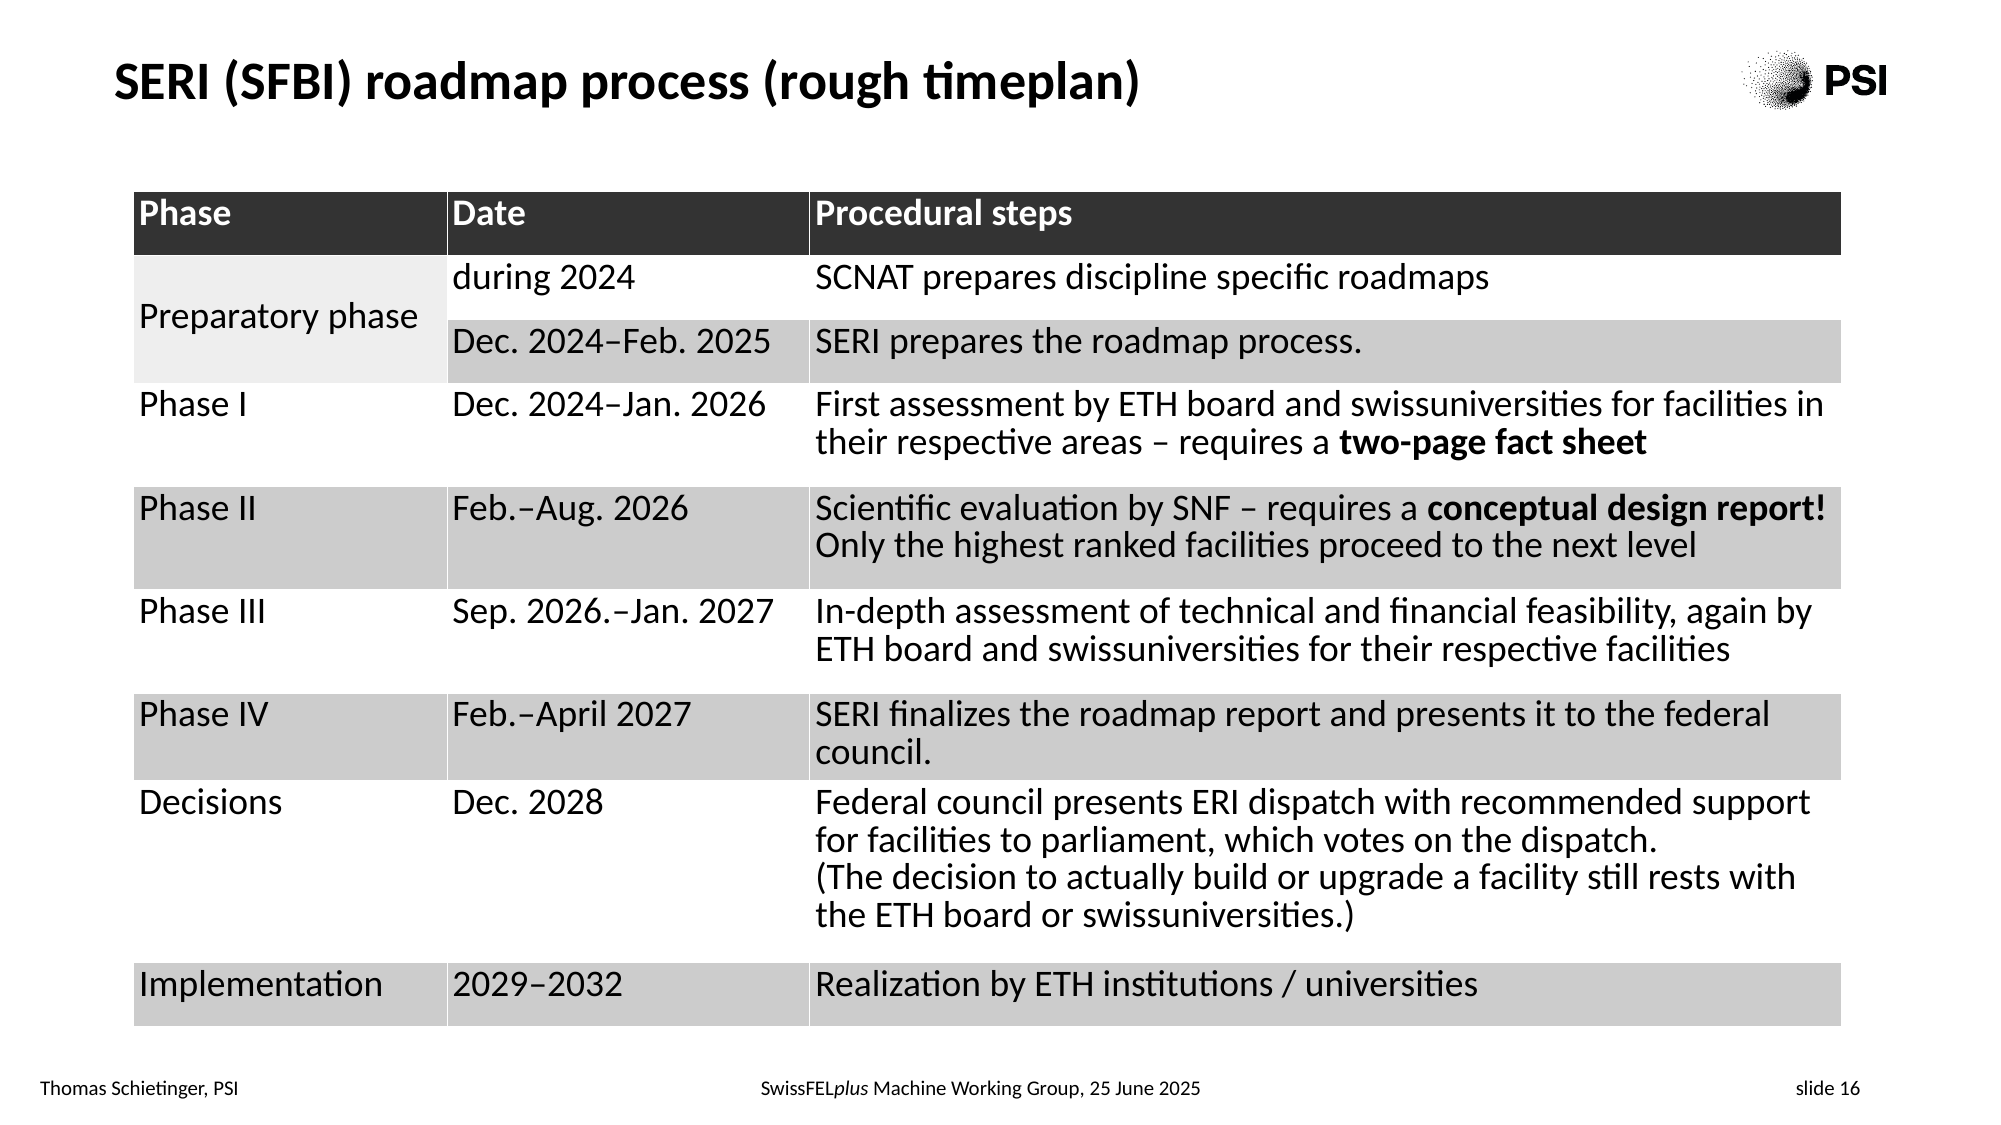

# SERI (SFBI) roadmap process (rough timeplan)
| Phase | Date | Procedural steps |
| --- | --- | --- |
| Preparatory phase | during 2024 | SCNAT prepares discipline specific roadmaps |
| | Dec. 2024–Feb. 2025 | SERI prepares the roadmap process. |
| Phase I | Dec. 2024–Jan. 2026 | First assessment by ETH board and swissuniversities for facilities in their respective areas – requires a two-page fact sheet |
| Phase II | Feb.–Aug. 2026 | Scientific evaluation by SNF – requires a conceptual design report! Only the highest ranked facilities proceed to the next level |
| Phase III | Sep. 2026.–Jan. 2027 | In-depth assessment of technical and financial feasibility, again by ETH board and swissuniversities for their respective facilities |
| Phase IV | Feb.–April 2027 | SERI finalizes the roadmap report and presents it to the federal council. |
| Decisions | Dec. 2028 | Federal council presents ERI dispatch with recommended support for facilities to parliament, which votes on the dispatch. (The decision to actually build or upgrade a facility still rests with the ETH board or swissuniversities.) |
| Implementation | 2029–2032 | Realization by ETH institutions / universities |
PSI Center for Accelerator Science and Engineering
16